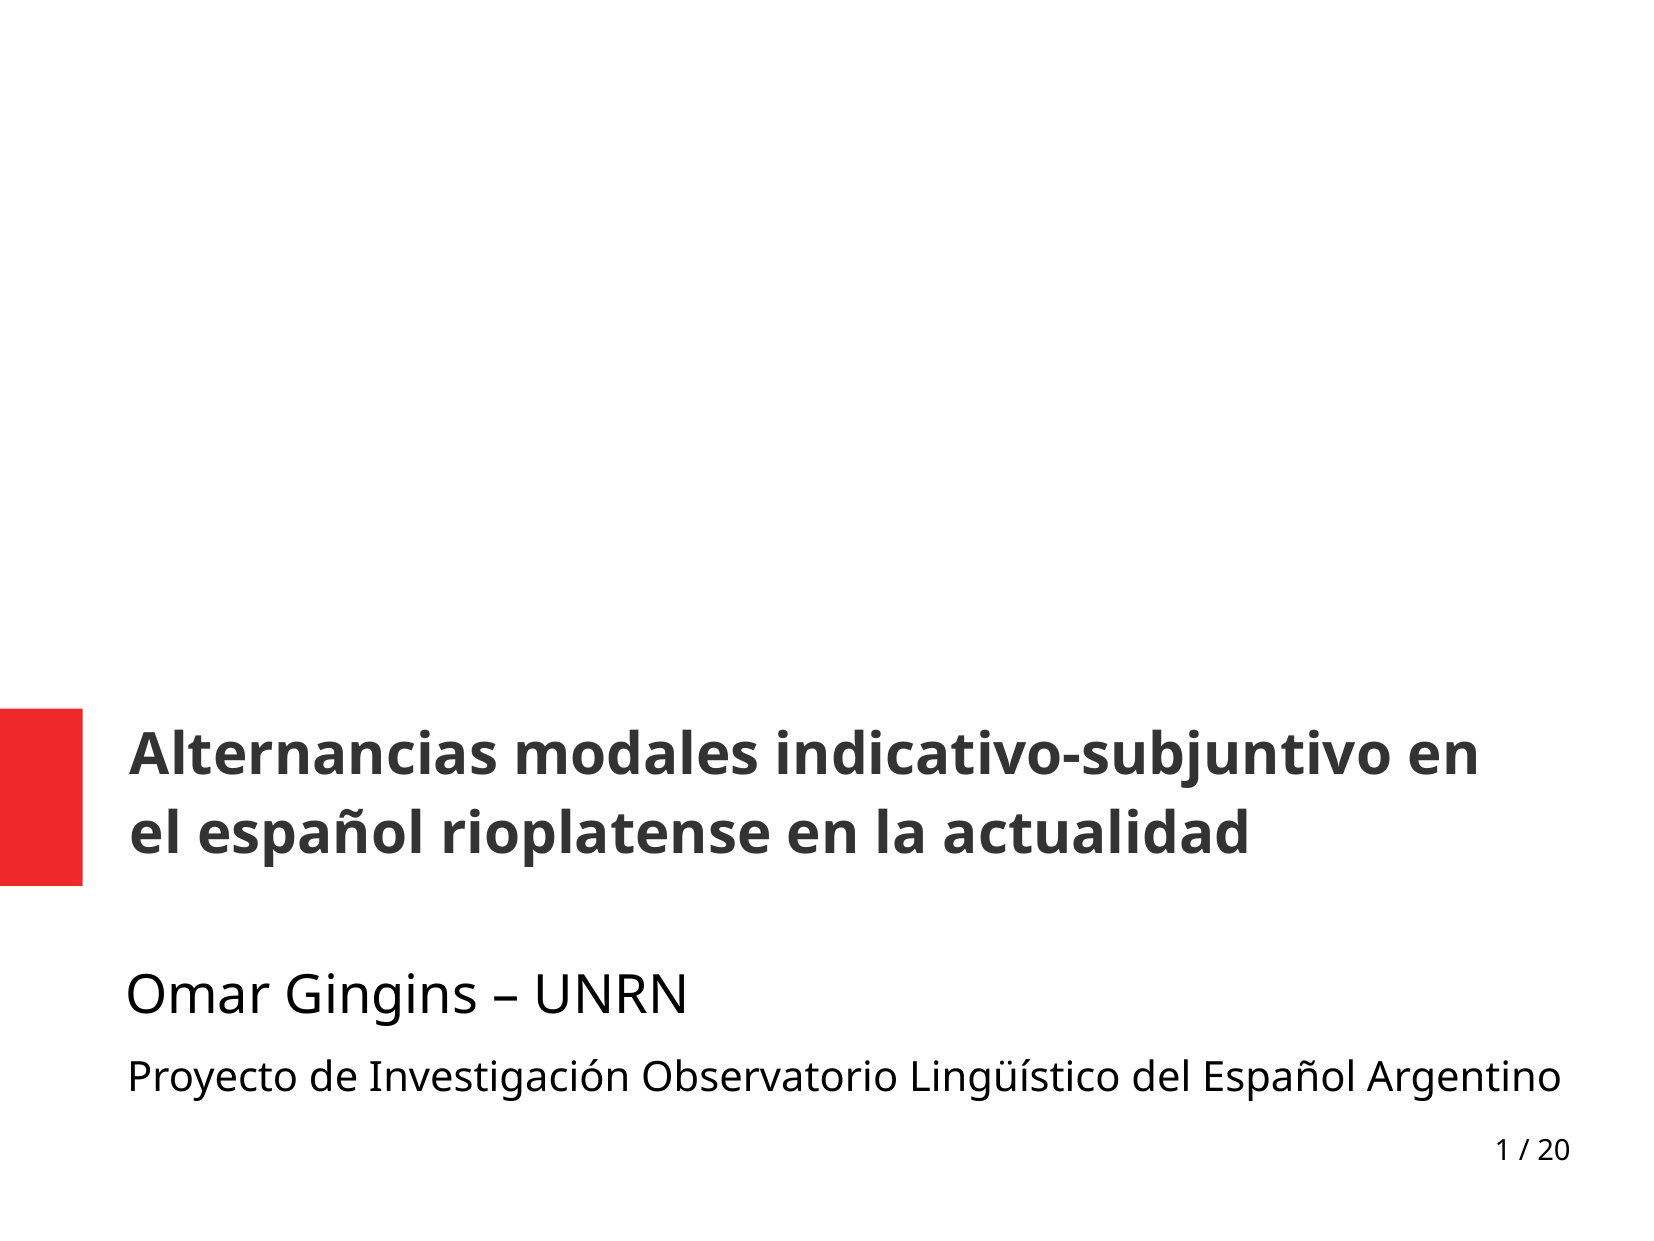

# Alternancias modales indicativo-subjuntivo en el español rioplatense en la actualidad
Omar Gingins – UNRN
Proyecto de Investigación Observatorio Lingüístico del Español Argentino
1